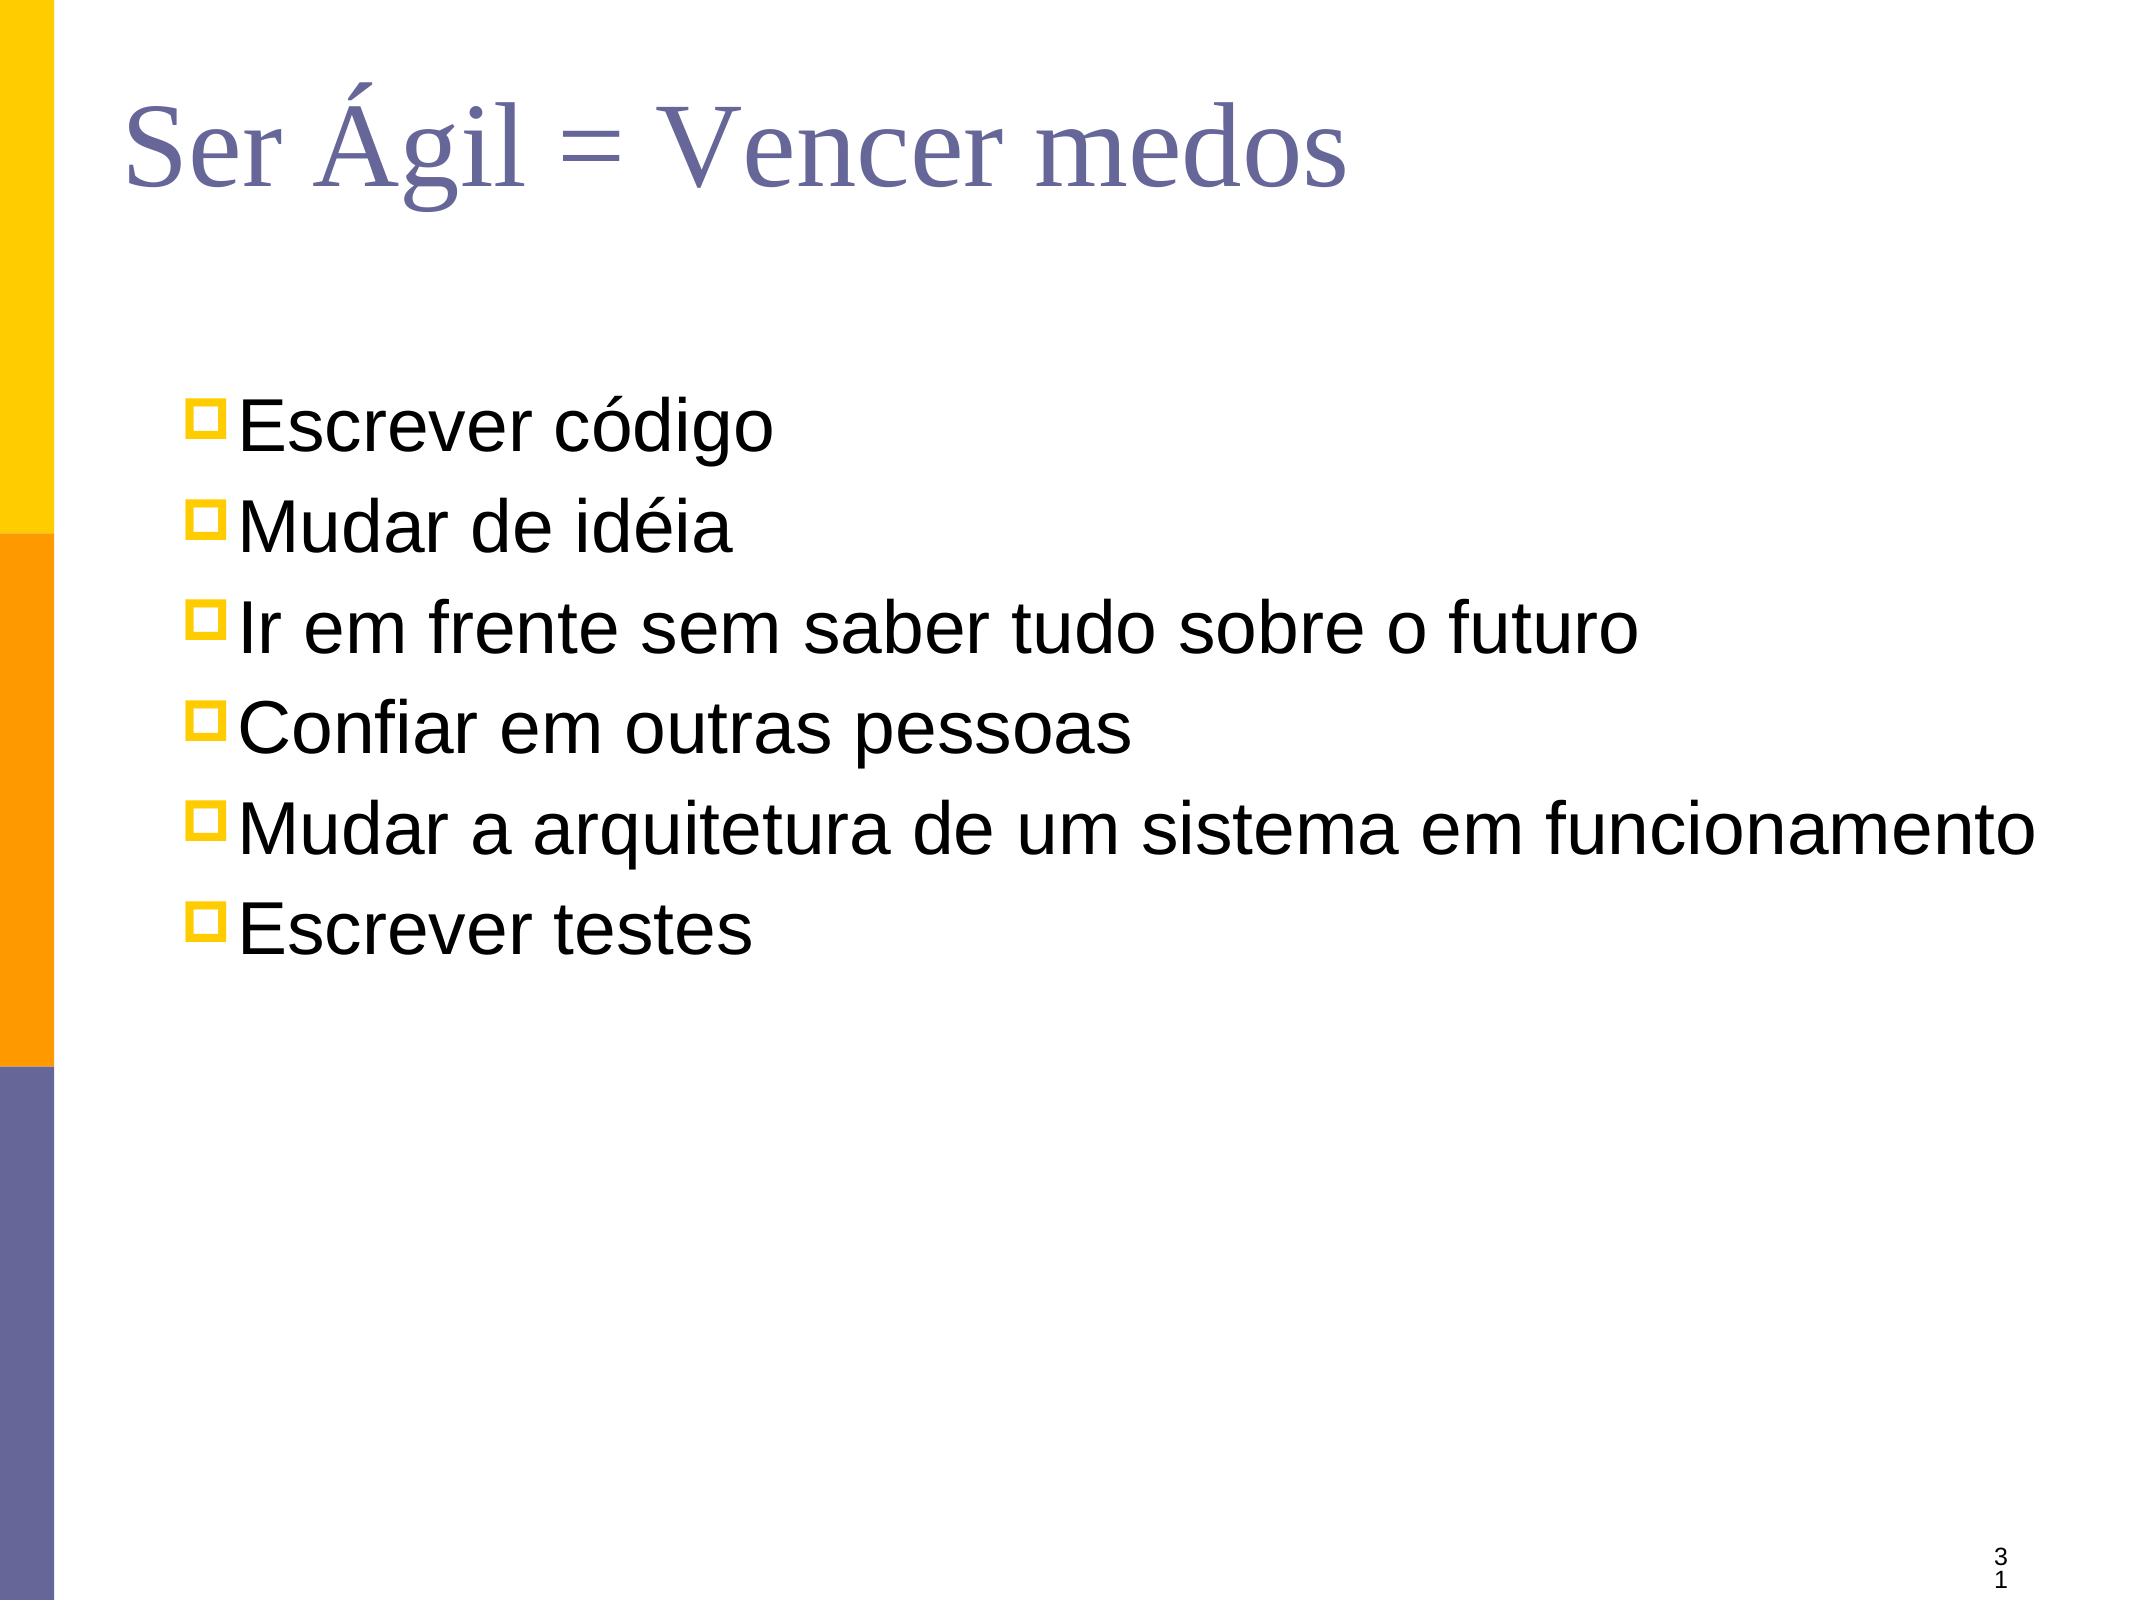

# Ser Ágil = Vencer medos
Escrever código
Mudar de idéia
Ir em frente sem saber tudo sobre o futuro
Confiar em outras pessoas
Mudar a arquitetura de um sistema em funcionamento
Escrever testes
31